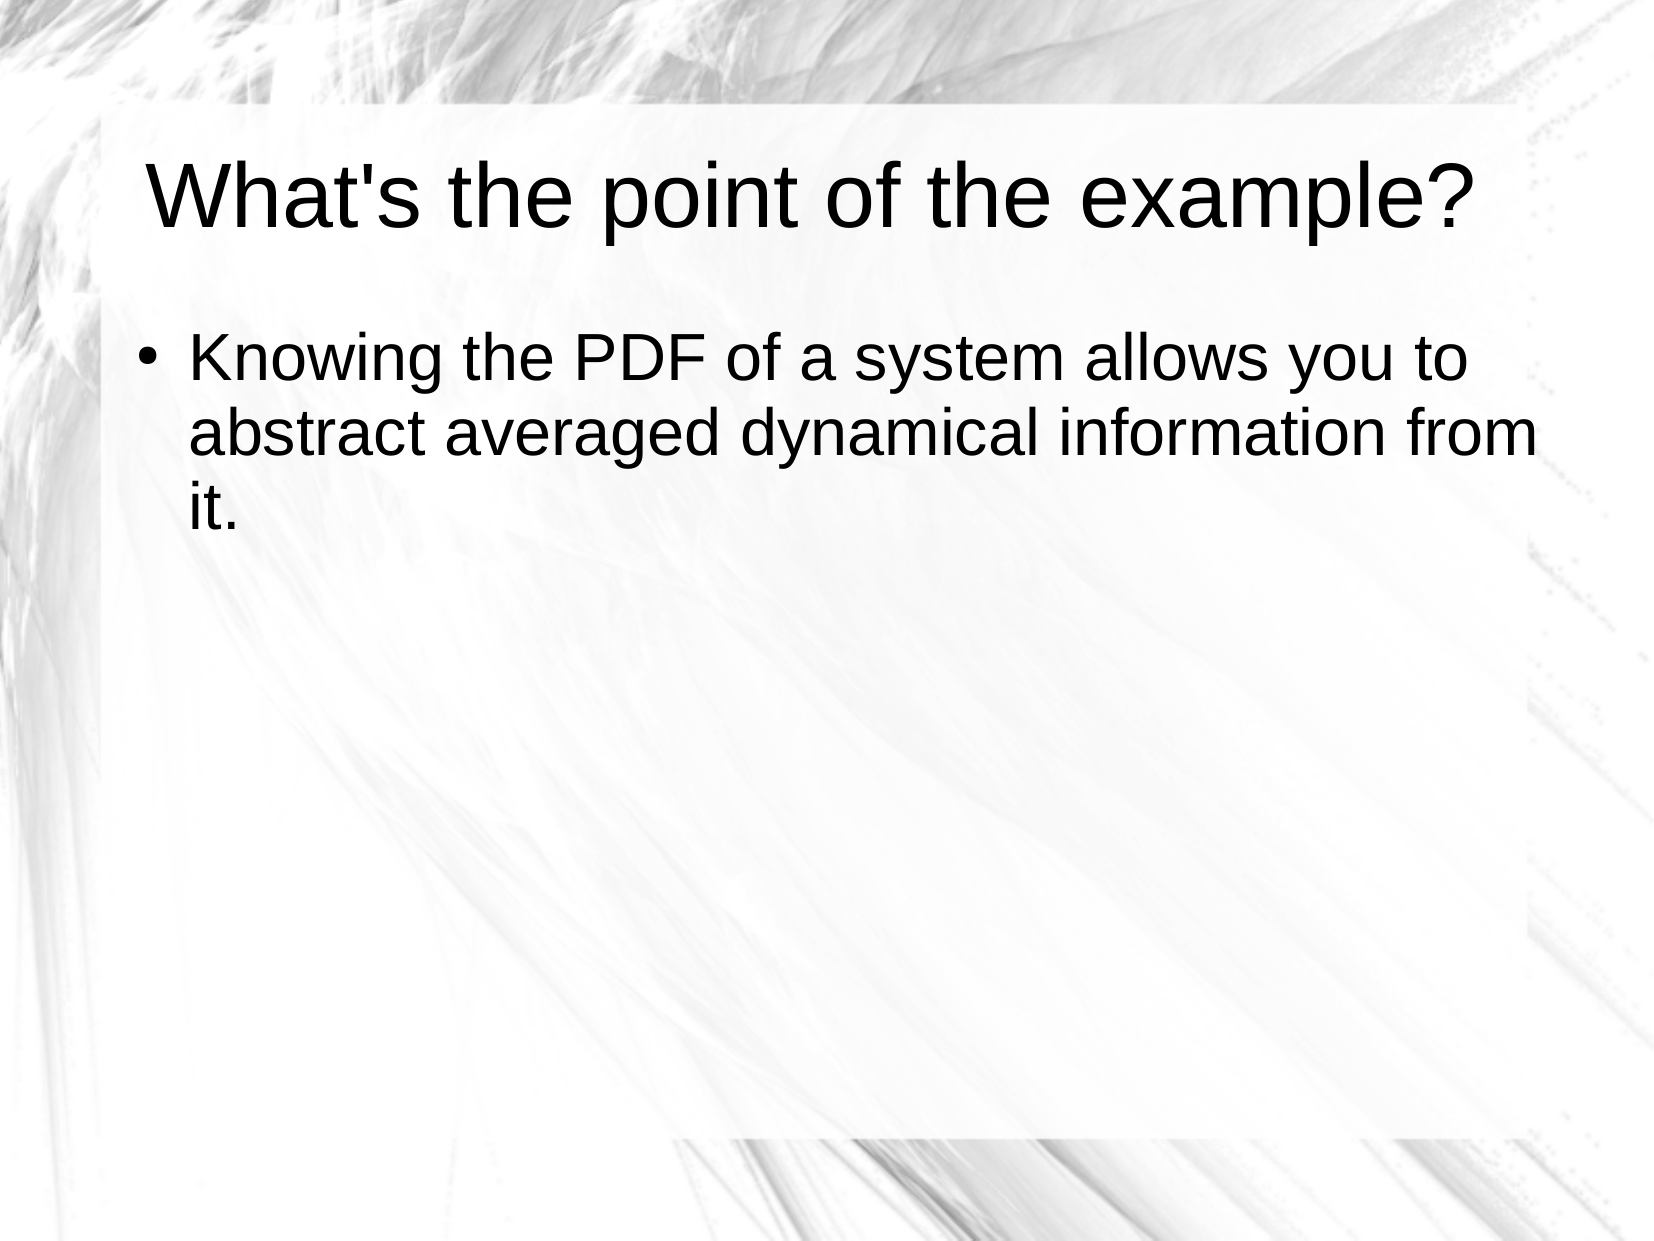

# What's the point of the example?
Knowing the PDF of a system allows you to abstract averaged dynamical information from it.